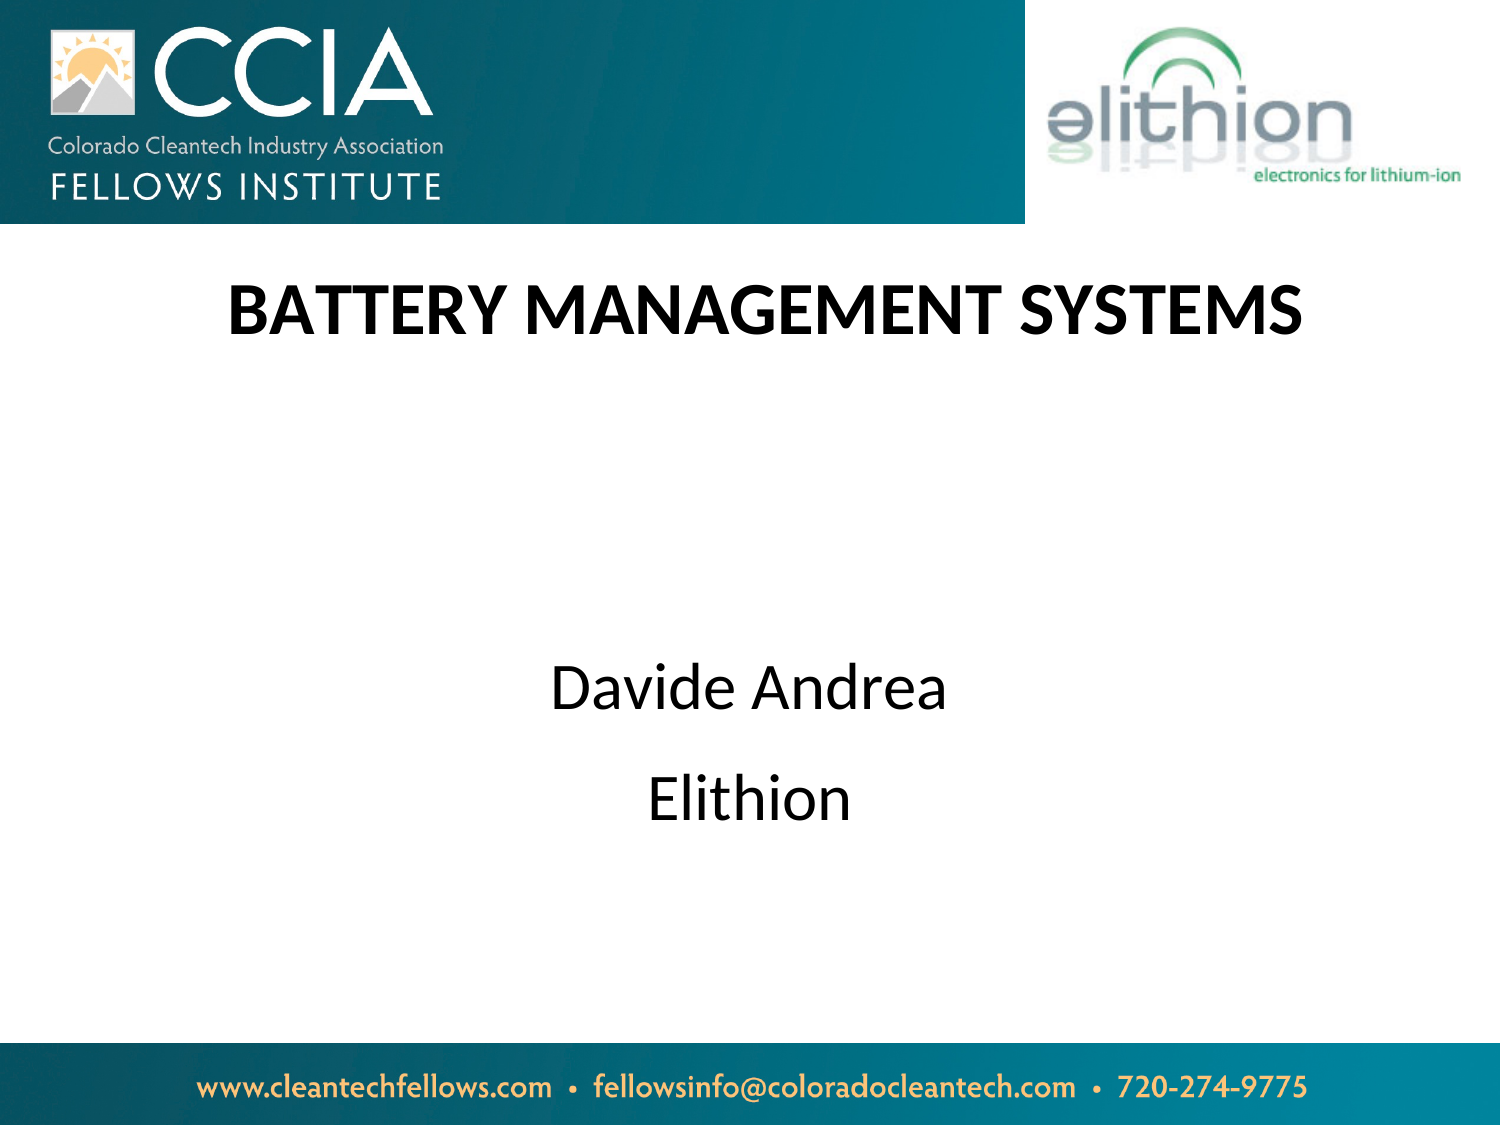

BATTERY MANAGEMENT SYSTEMS
#
Davide Andrea
Elithion